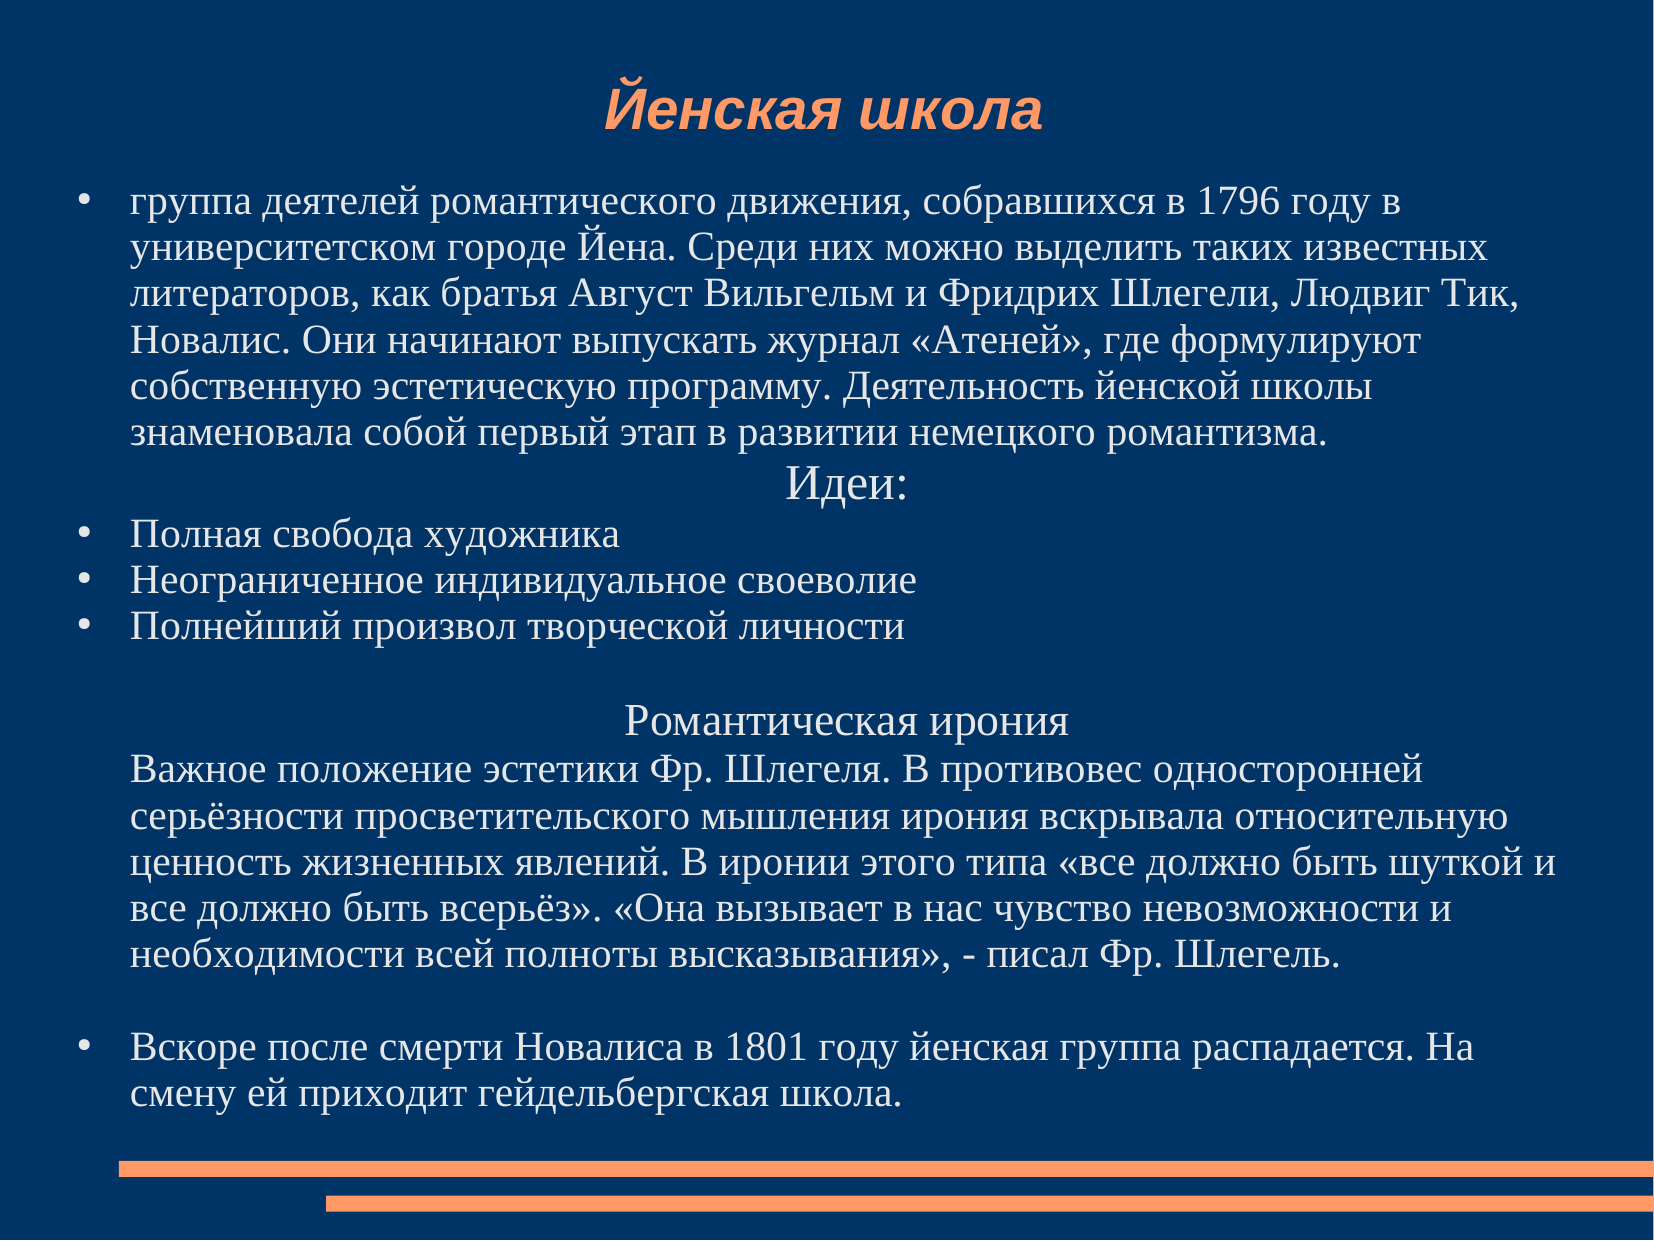

# Йенская школа
группа деятелей романтического движения, собравшихся в 1796 году в университетском городе Йена. Среди них можно выделить таких известных литераторов, как братья Август Вильгельм и Фридрих Шлегели, Людвиг Тик, Новалис. Они начинают выпускать журнал «Атеней», где формулируют собственную эстетическую программу. Деятельность йенской школы знаменовала собой первый этап в развитии немецкого романтизма.
Идеи:
Полная свобода художника
Неограниченное индивидуальное своеволие
Полнейший произвол творческой личности
Романтическая ирония
Важное положение эстетики Фр. Шлегеля. В противовес односторонней серьёзности просветительского мышления ирония вскрывала относительную ценность жизненных явлений. В иронии этого типа «все должно быть шуткой и все должно быть всерьёз». «Она вызывает в нас чувство невозможности и необходимости всей полноты высказывания», - писал Фр. Шлегель.
Вскоре после смерти Новалиса в 1801 году йенская группа распадается. На смену ей приходит гейдельбергская школа.